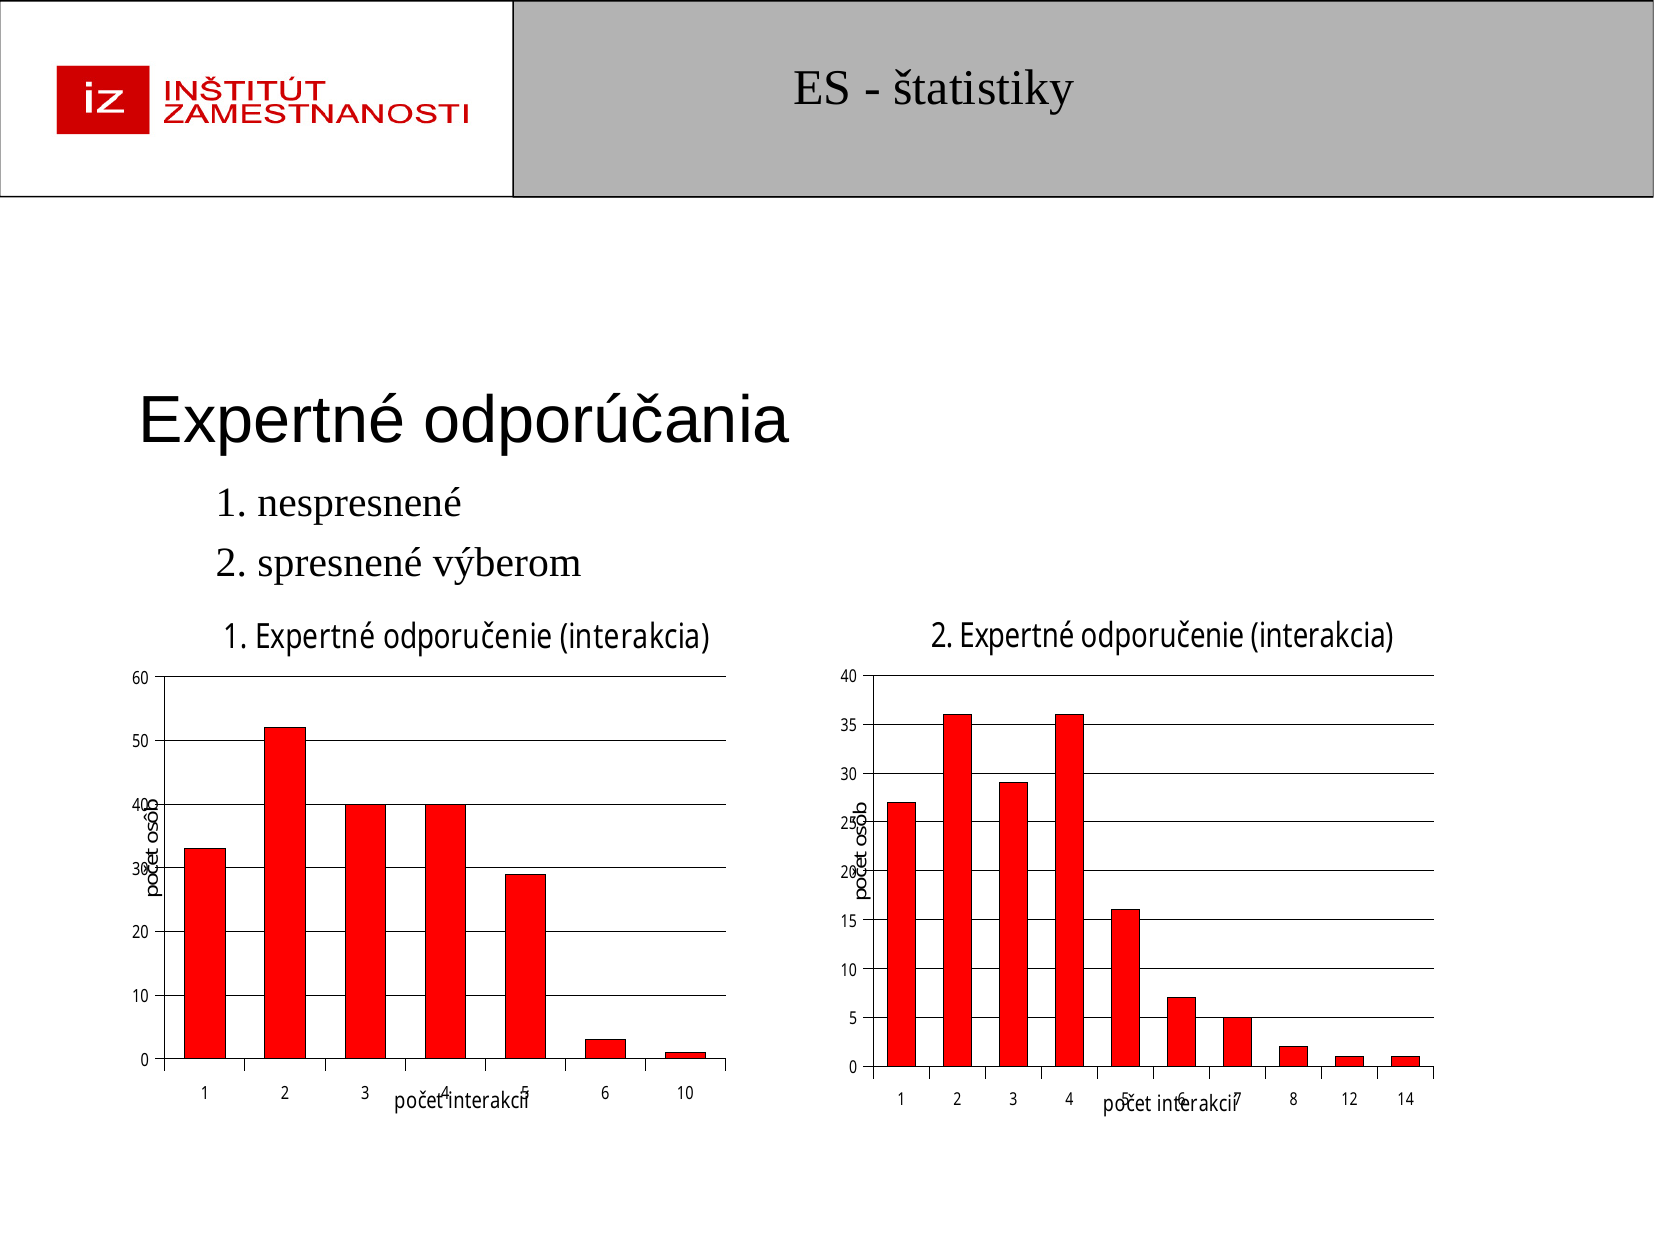

ES - štatistiky
# Expertné odporúčania
1. nespresnené
2. spresnené výberom
### Chart: 1. Expertné odporučenie (interakcia)
| Category | Stĺpec I |
|---|---|
| 1 | 33.0 |
| 2 | 52.0 |
| 3 | 40.0 |
| 4 | 40.0 |
| 5 | 29.0 |
| 6 | 3.0 |
| 10 | 1.0 |
### Chart: 2. Expertné odporučenie (interakcia)
| Category | Stĺpec L |
|---|---|
| 1 | 27.0 |
| 2 | 36.0 |
| 3 | 29.0 |
| 4 | 36.0 |
| 5 | 16.0 |
| 6 | 7.0 |
| 7 | 5.0 |
| 8 | 2.0 |
| 12 | 1.0 |
| 14 | 1.0 |